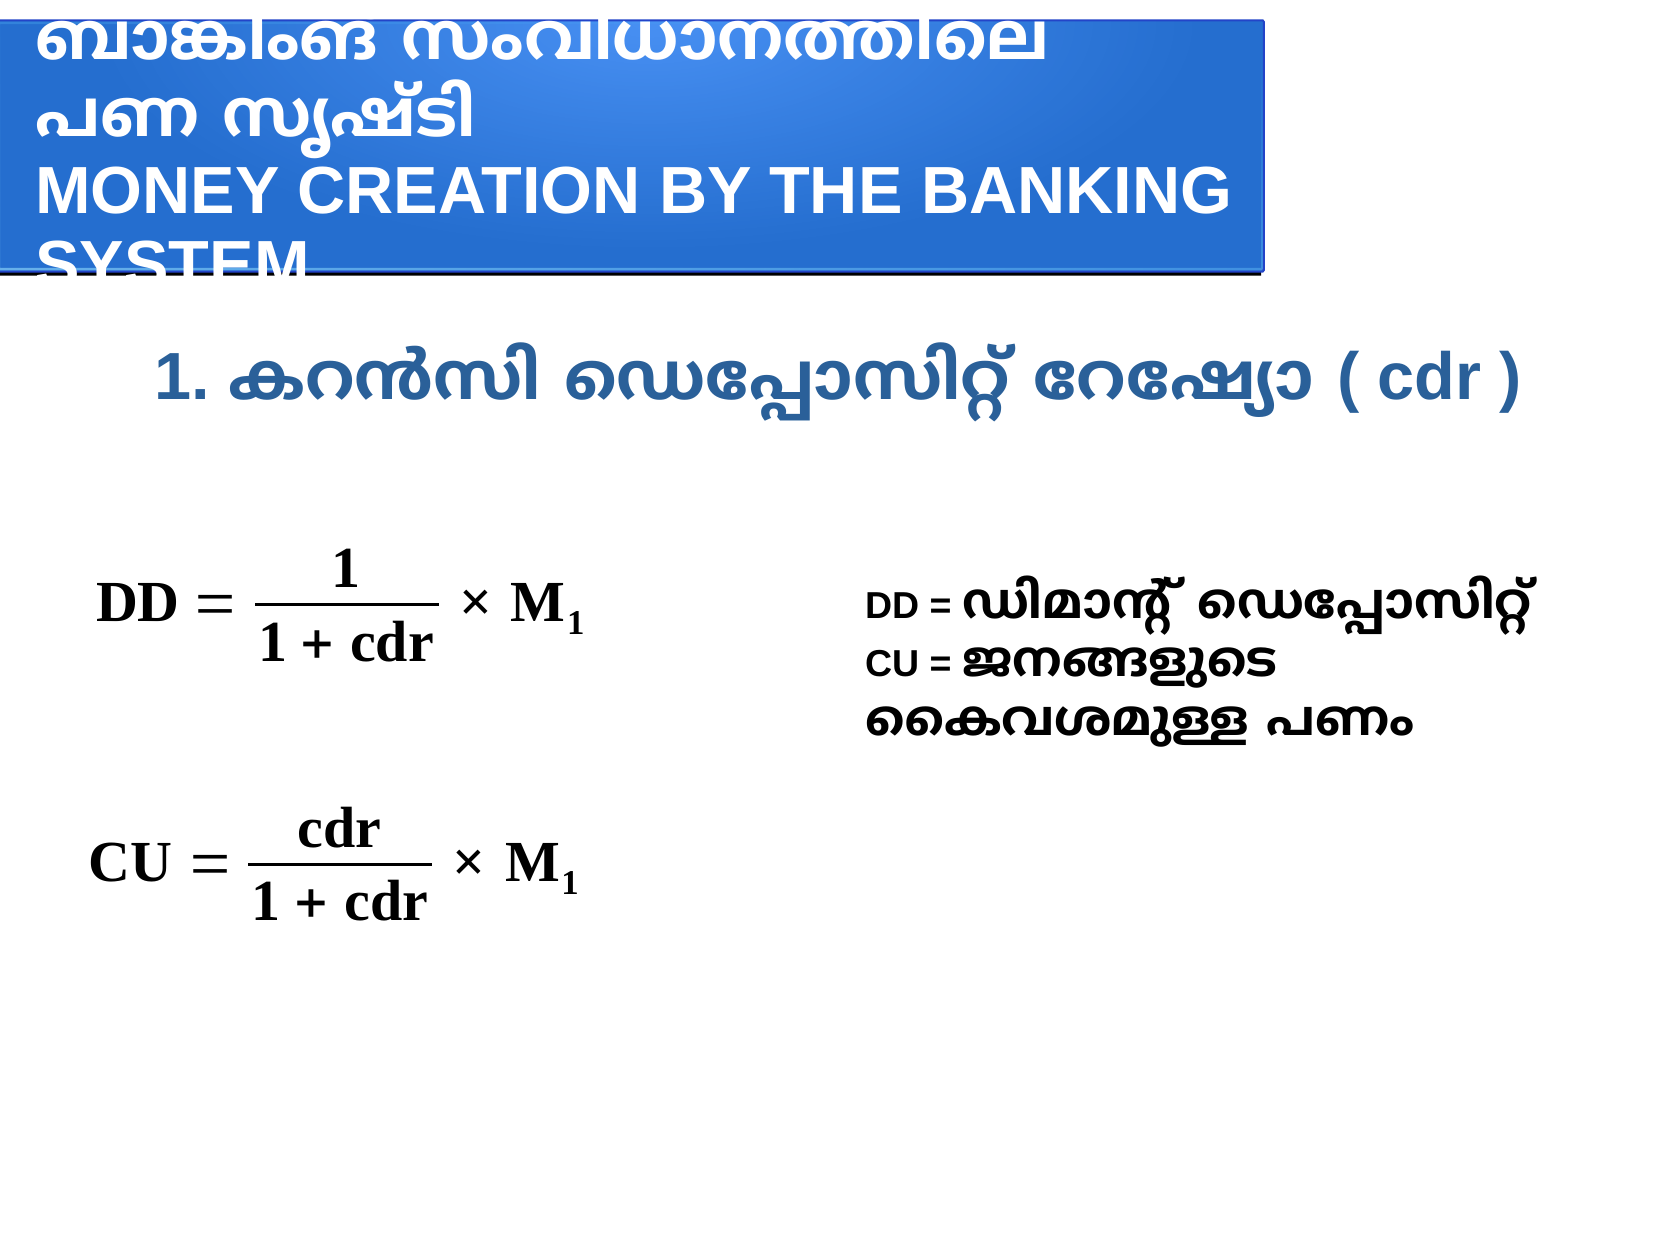

# ബാങ്കിംങ് സംവിധാനത്തിലെ പണ സൃഷ്ടി MONEY CREATION BY THE BANKING SYSTEM
1. കറൻസി ഡെപ്പോസിറ്റ് റേഷ്യോ ( cdr )
DD = ഡിമാന്റ് ഡെപ്പോസിറ്റ്
CU = ജനങ്ങളുടെ കൈവശമുള്ള പണം